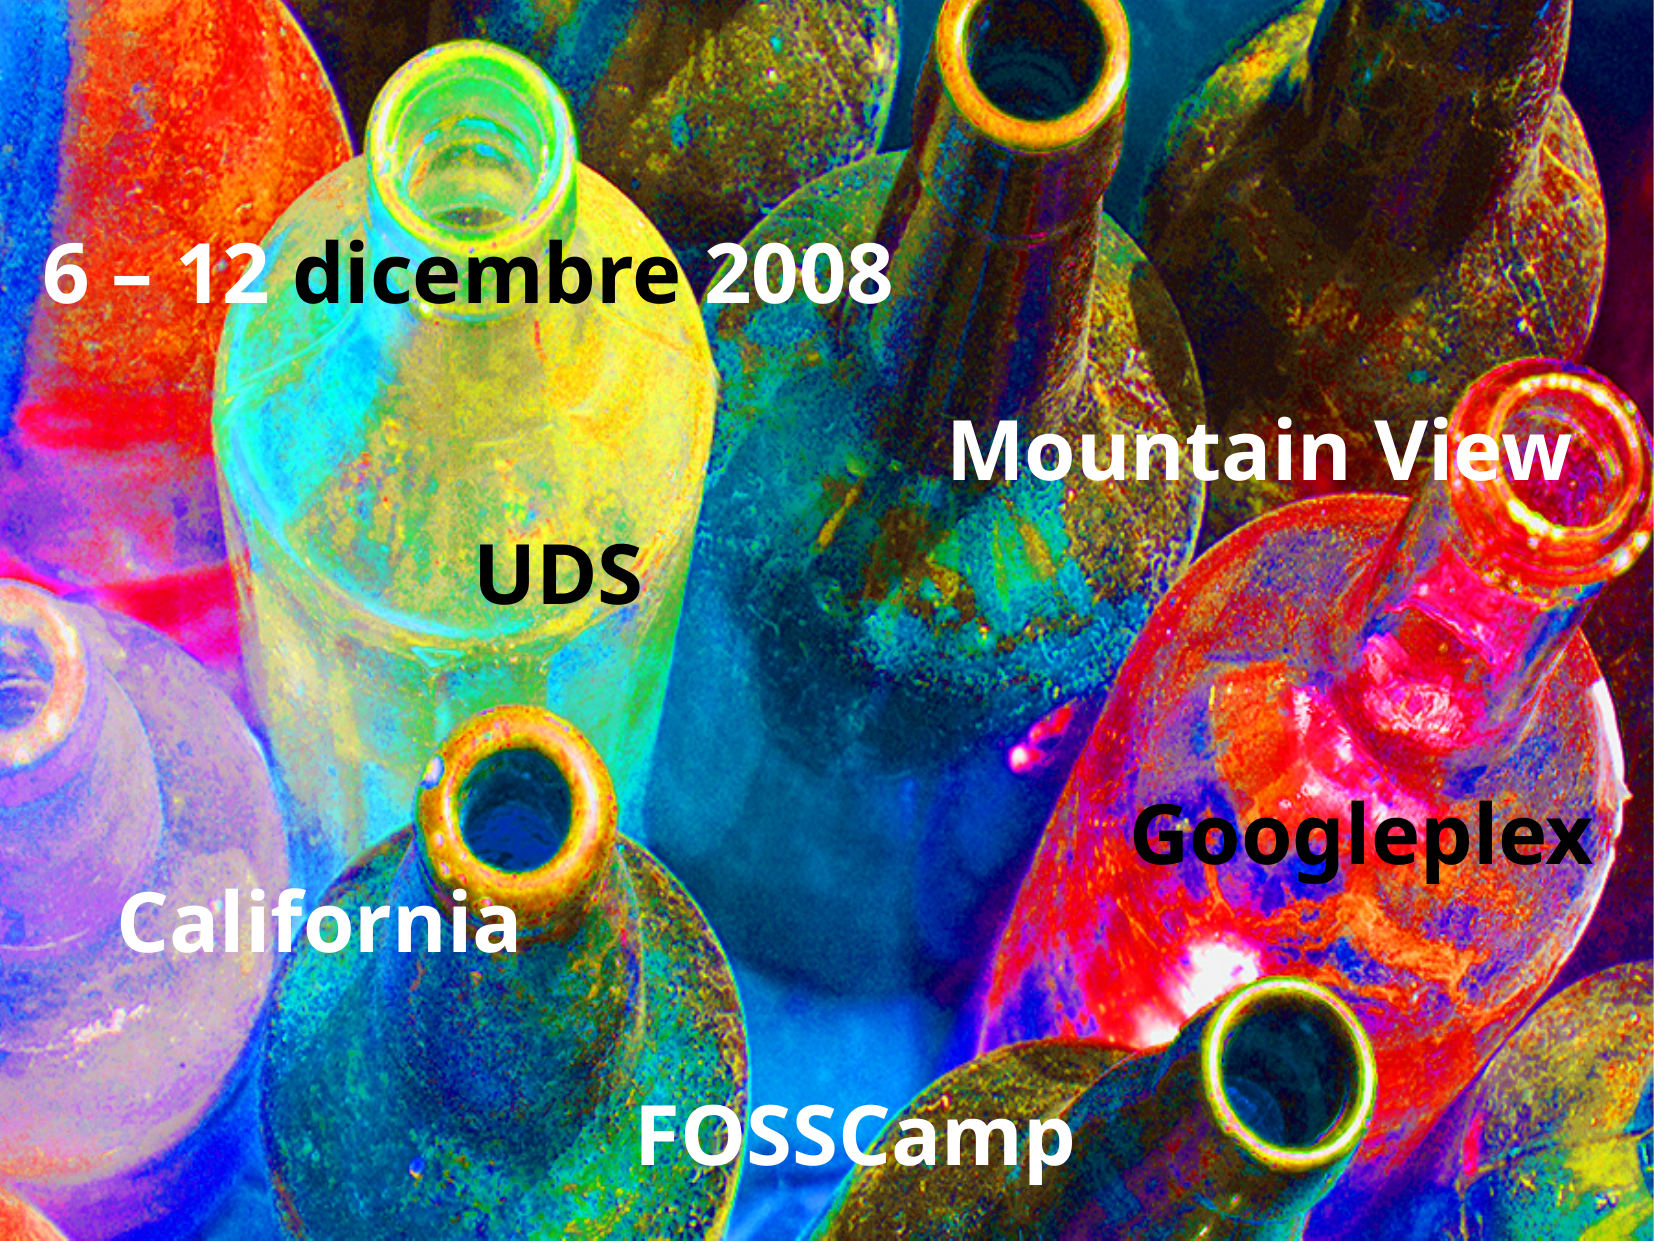

6 – 12 dicembre 2008
Mountain View
UDS
Googleplex
California
FOSSCamp